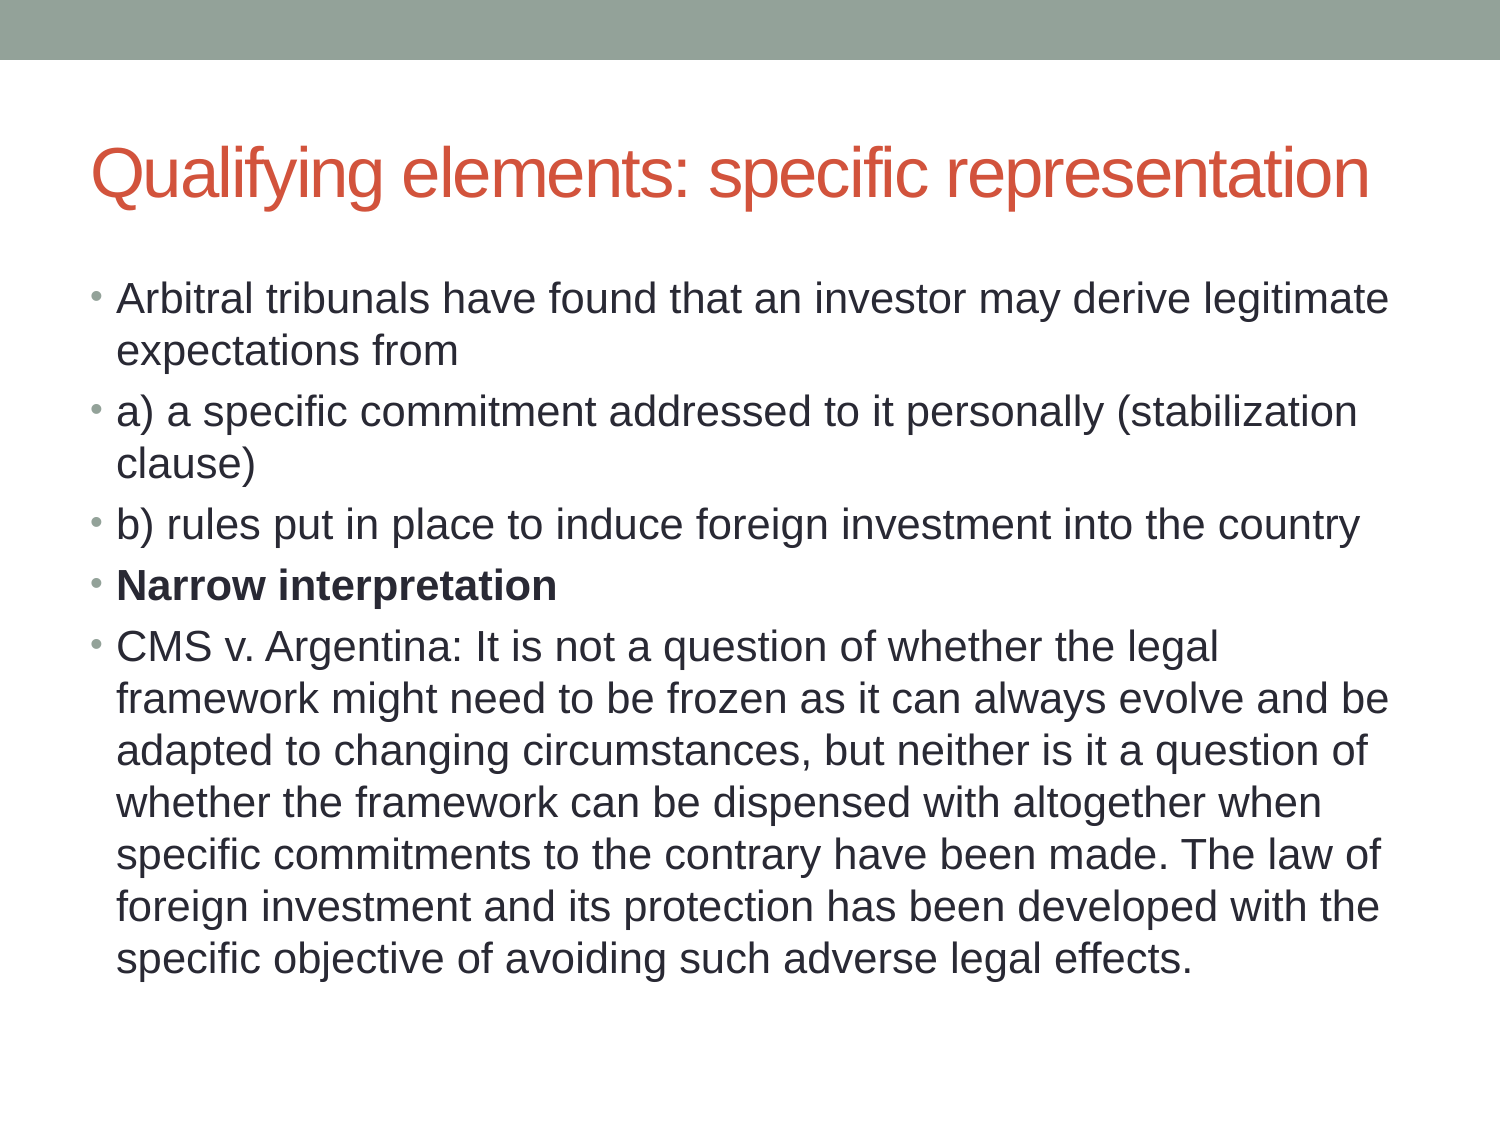

# Qualifying elements: specific representation
Arbitral tribunals have found that an investor may derive legitimate expectations from
a) a specific commitment addressed to it personally (stabilization clause)
b) rules put in place to induce foreign investment into the country
Narrow interpretation
CMS v. Argentina: It is not a question of whether the legal framework might need to be frozen as it can always evolve and be adapted to changing circumstances, but neither is it a question of whether the framework can be dispensed with altogether when specific commitments to the contrary have been made. The law of foreign investment and its protection has been developed with the specific objective of avoiding such adverse legal effects.